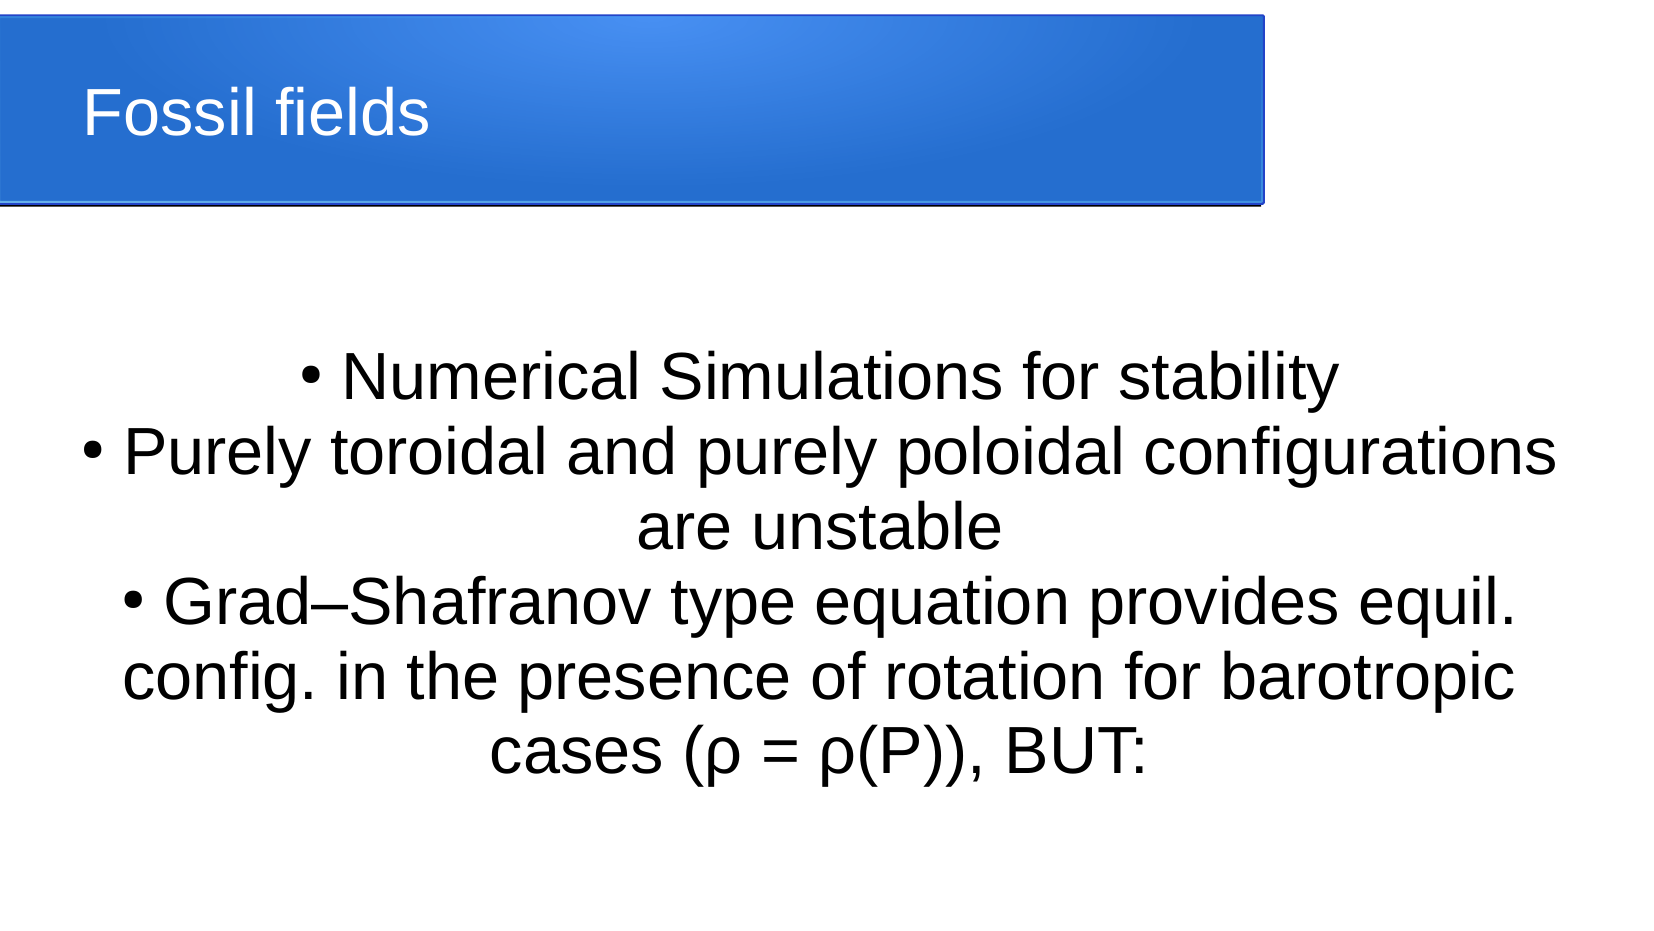

# Fossil fields
 Numerical Simulations for stability
 Purely toroidal and purely poloidal configurations are unstable
 Grad–Shafranov type equation provides equil. config. in the presence of rotation for barotropic cases (ρ = ρ(P)), BUT: